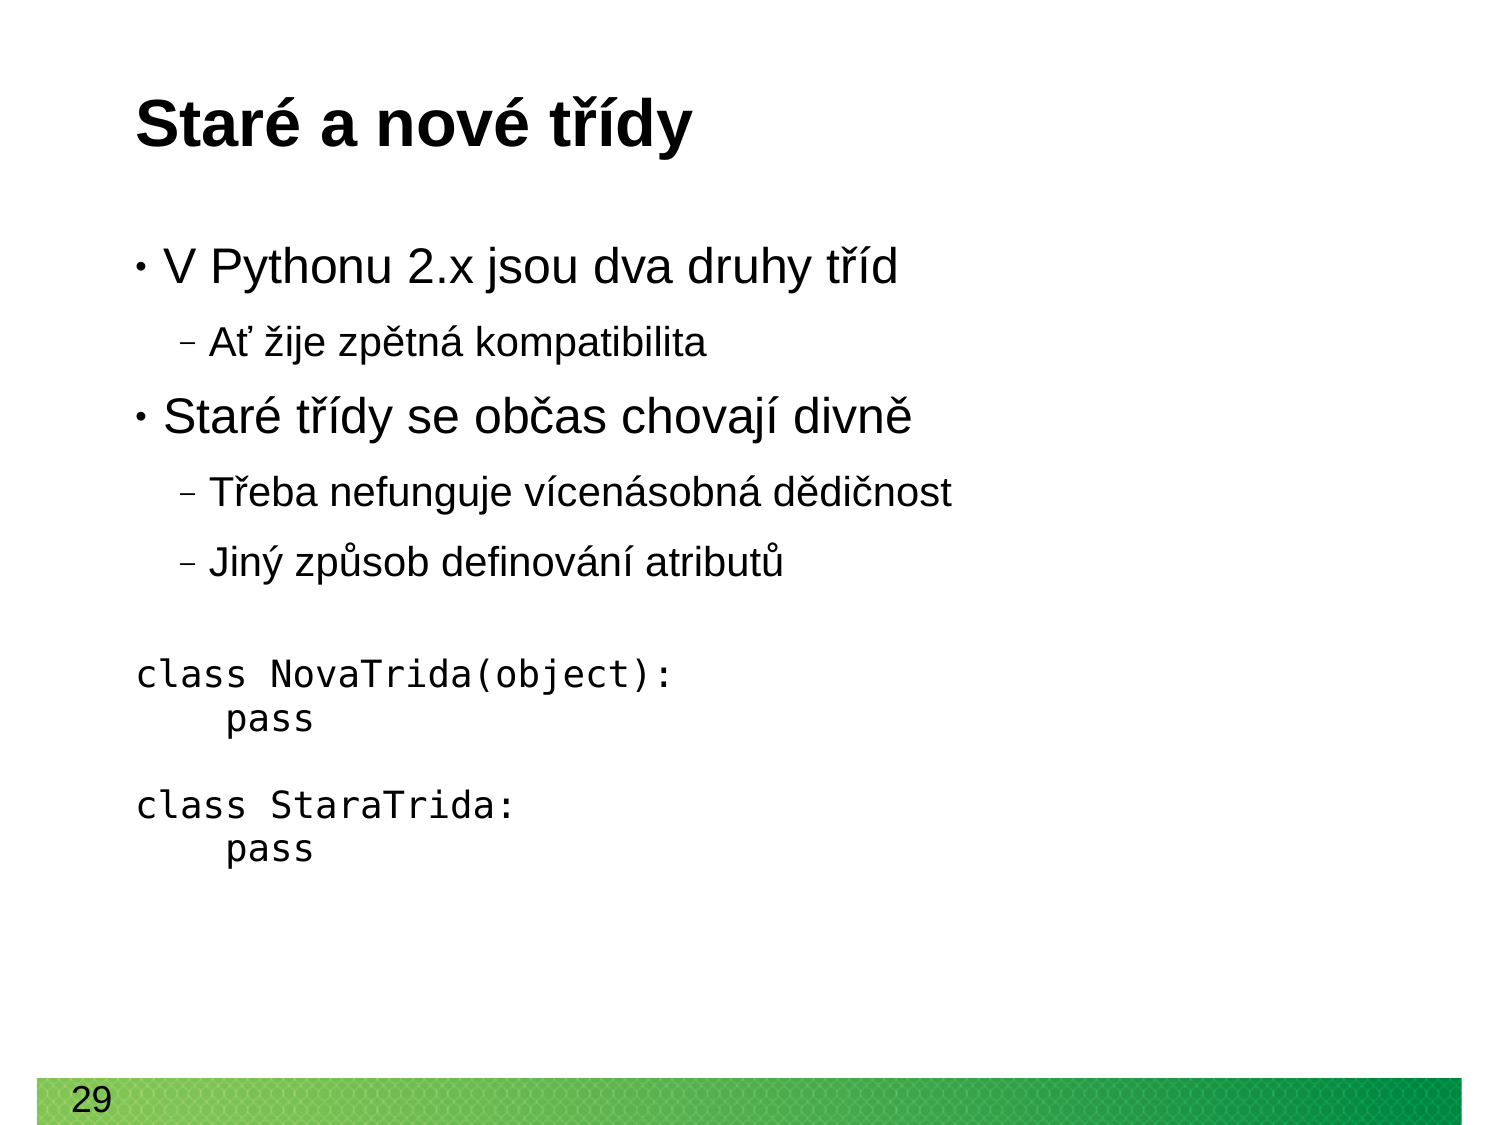

# Staré a nové třídy
V Pythonu 2.x jsou dva druhy tříd
Ať žije zpětná kompatibilita
Staré třídy se občas chovají divně
Třeba nefunguje vícenásobná dědičnost
Jiný způsob definování atributů
class NovaTrida(object):
 pass
class StaraTrida:
 pass